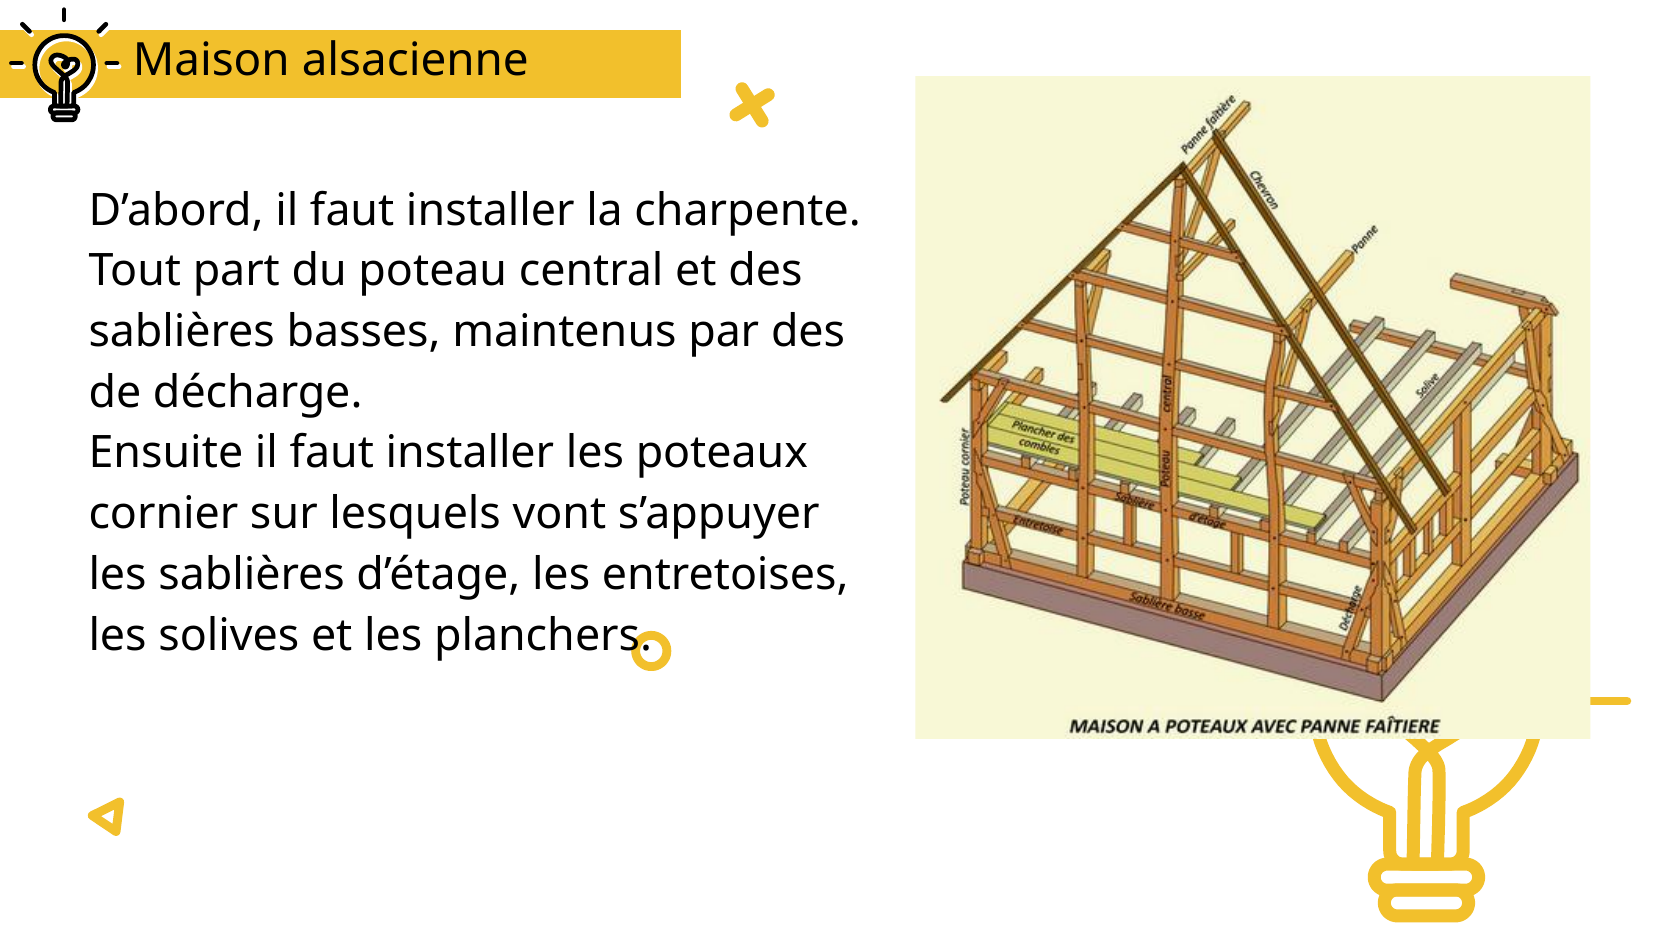

Maison alsacienne
# D’abord, il faut installer la charpente. Tout part du poteau central et des sablières basses, maintenus par des bras de décharge. Ensuite il faut installer les poteaux cornier sur lesquels vont s’appuyer les sablières d’étage, les entretoises, les solives et les planchers.